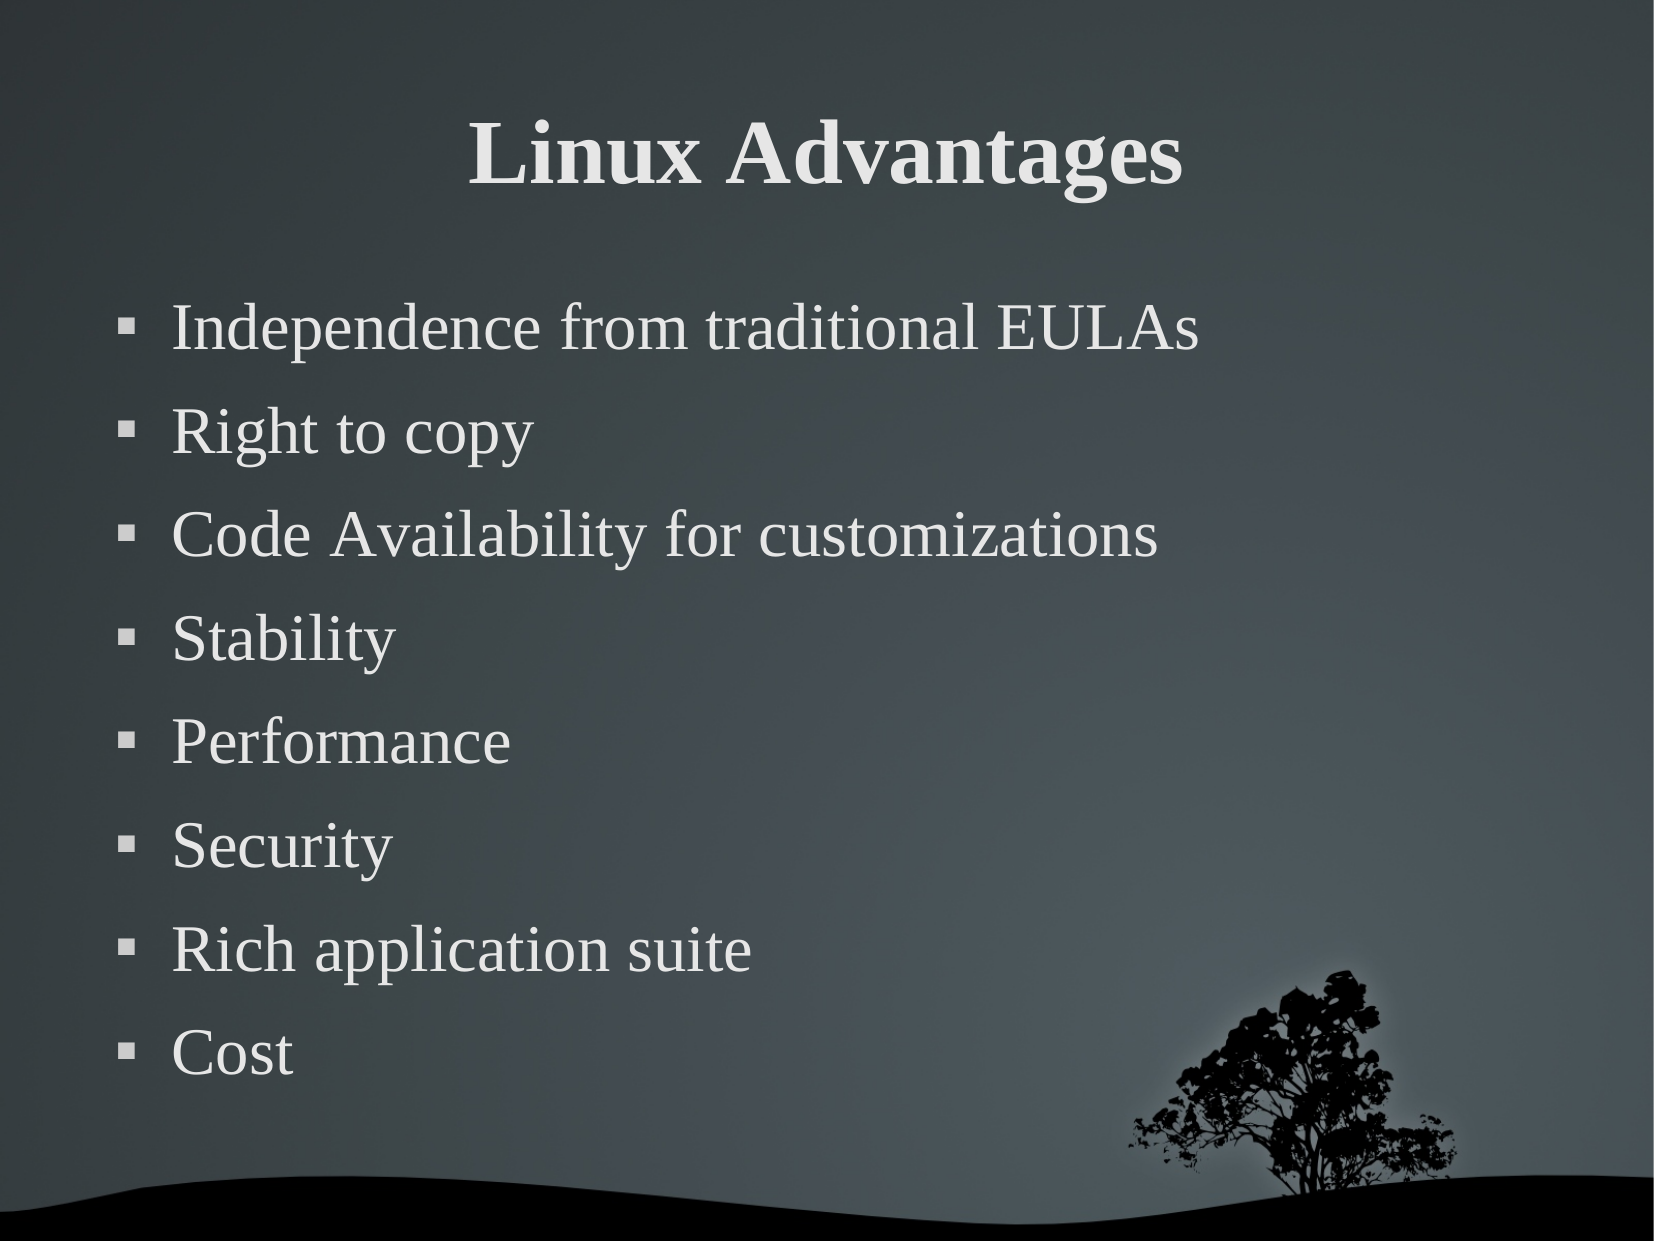

Linux Advantages
# Independence from traditional EULAs
Right to copy
Code Availability for customizations
Stability
Performance
Security
Rich application suite
Cost